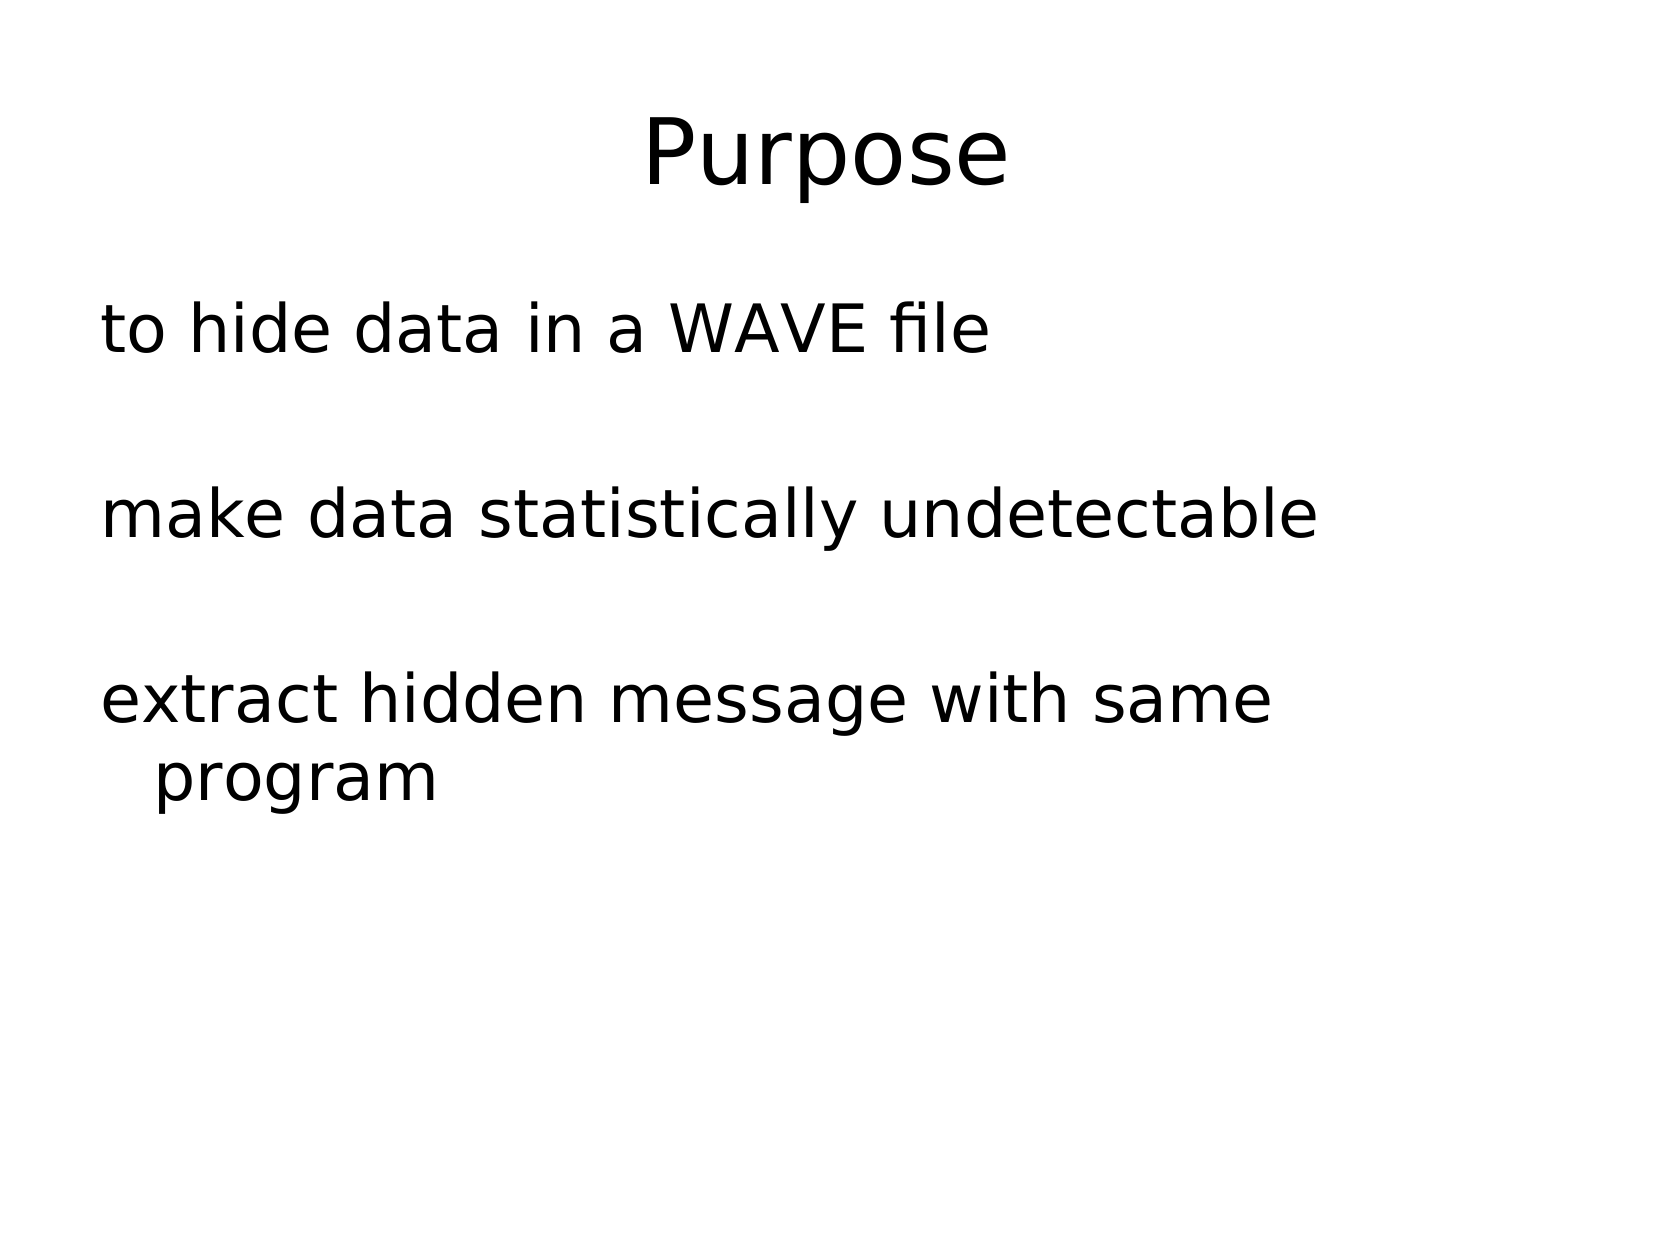

# Purpose
to hide data in a WAVE file
make data statistically undetectable
extract hidden message with same program